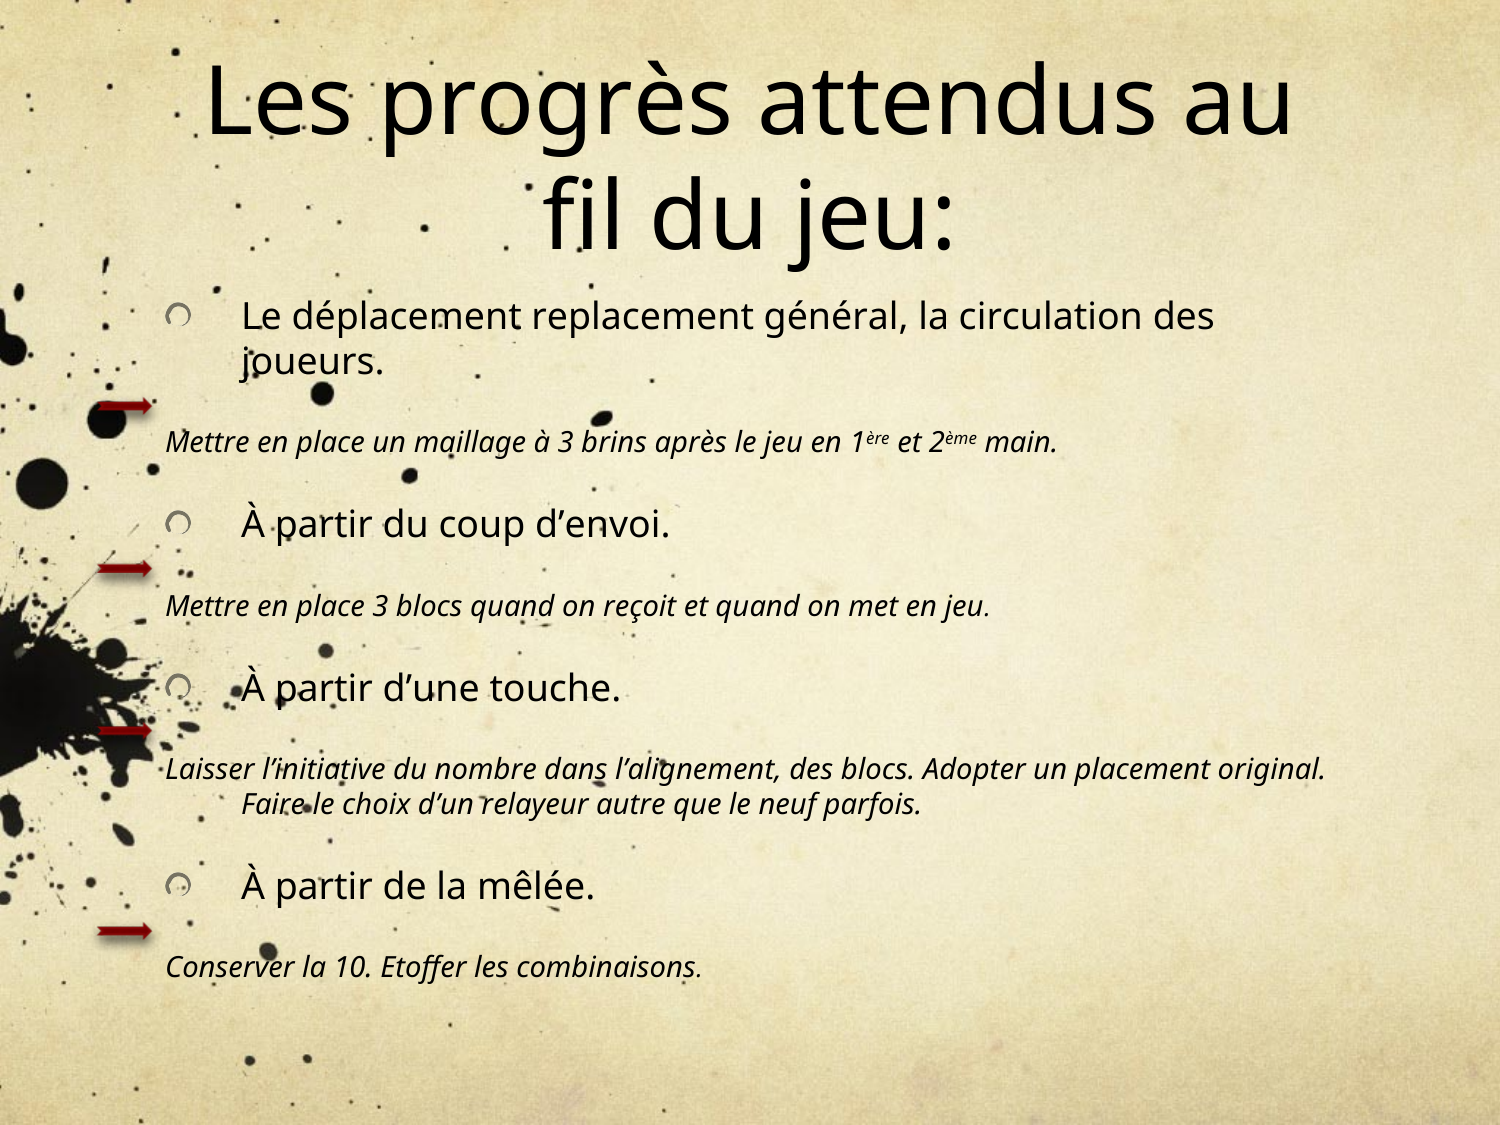

# Les progrès attendus au fil du jeu:
Le déplacement replacement général, la circulation des joueurs.
Mettre en place un maillage à 3 brins après le jeu en 1ère et 2ème main.
À partir du coup d’envoi.
Mettre en place 3 blocs quand on reçoit et quand on met en jeu.
À partir d’une touche.
Laisser l’initiative du nombre dans l’alignement, des blocs. Adopter un placement original. Faire le choix d’un relayeur autre que le neuf parfois.
À partir de la mêlée.
Conserver la 10. Etoffer les combinaisons.